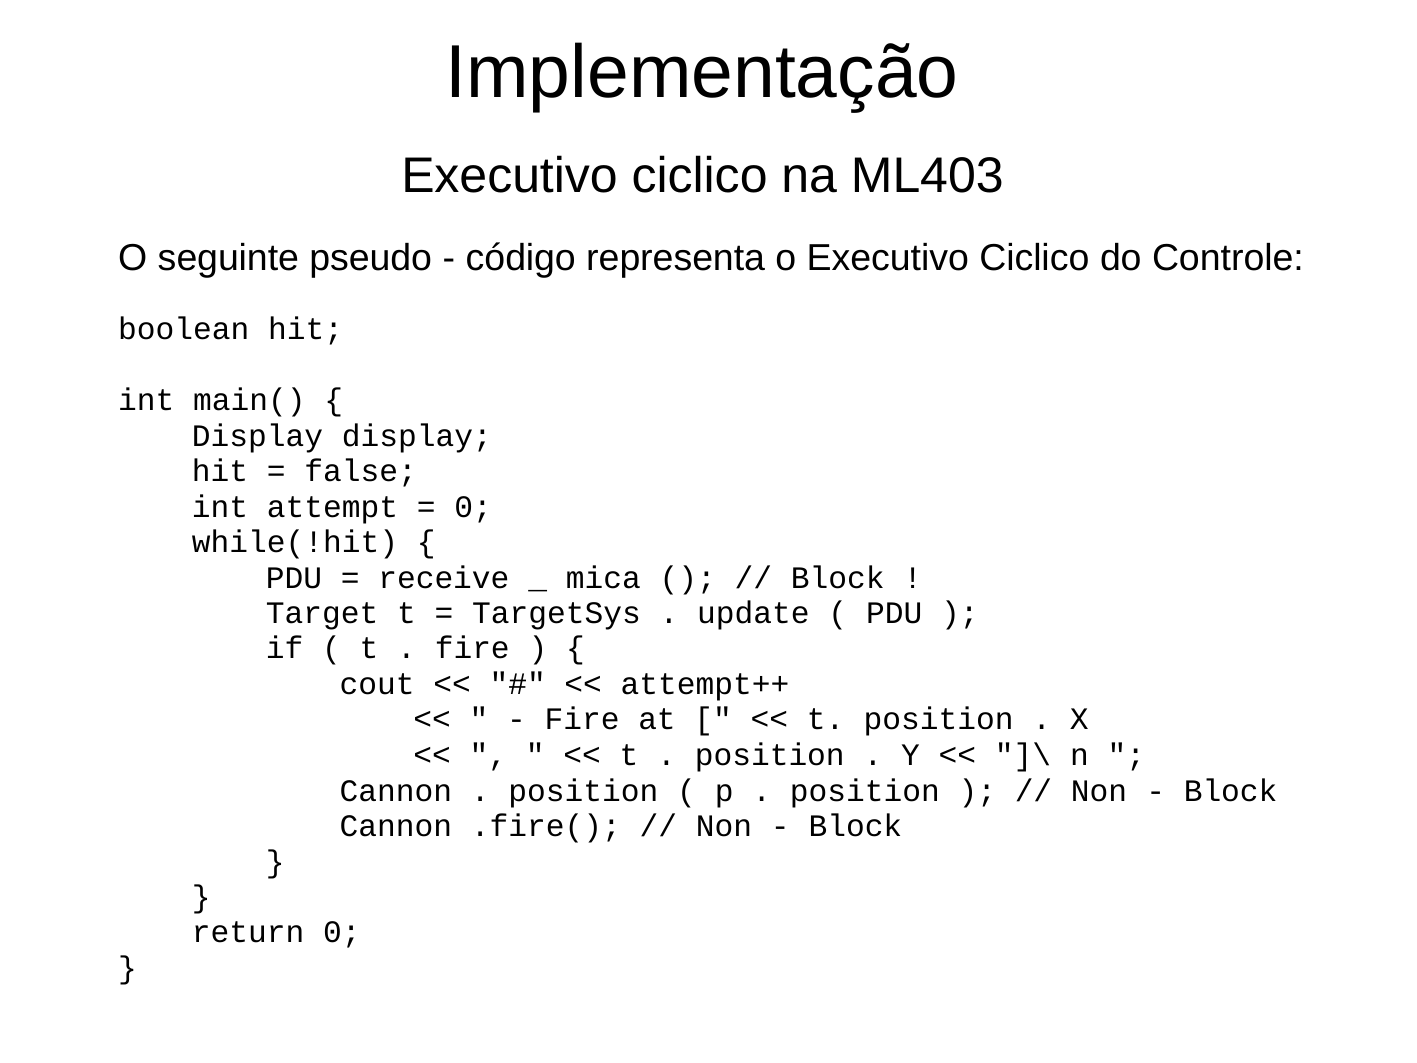

Implementação
Executivo ciclico na ML403
O seguinte pseudo - código representa o Executivo Ciclico do Controle:
boolean hit;
int main() {
	Display display;
	hit = false;
	int attempt = 0;
	while(!hit) {
		PDU = receive _ mica (); // Block !
		Target t = TargetSys . update ( PDU );
		if ( t . fire ) {
			cout << "#" << attempt++
				<< " - Fire at [" << t. position . X
				<< ", " << t . position . Y << "]\ n ";
			Cannon . position ( p . position ); // Non - Block
			Cannon .fire(); // Non - Block
		}
	}
	return 0;
}